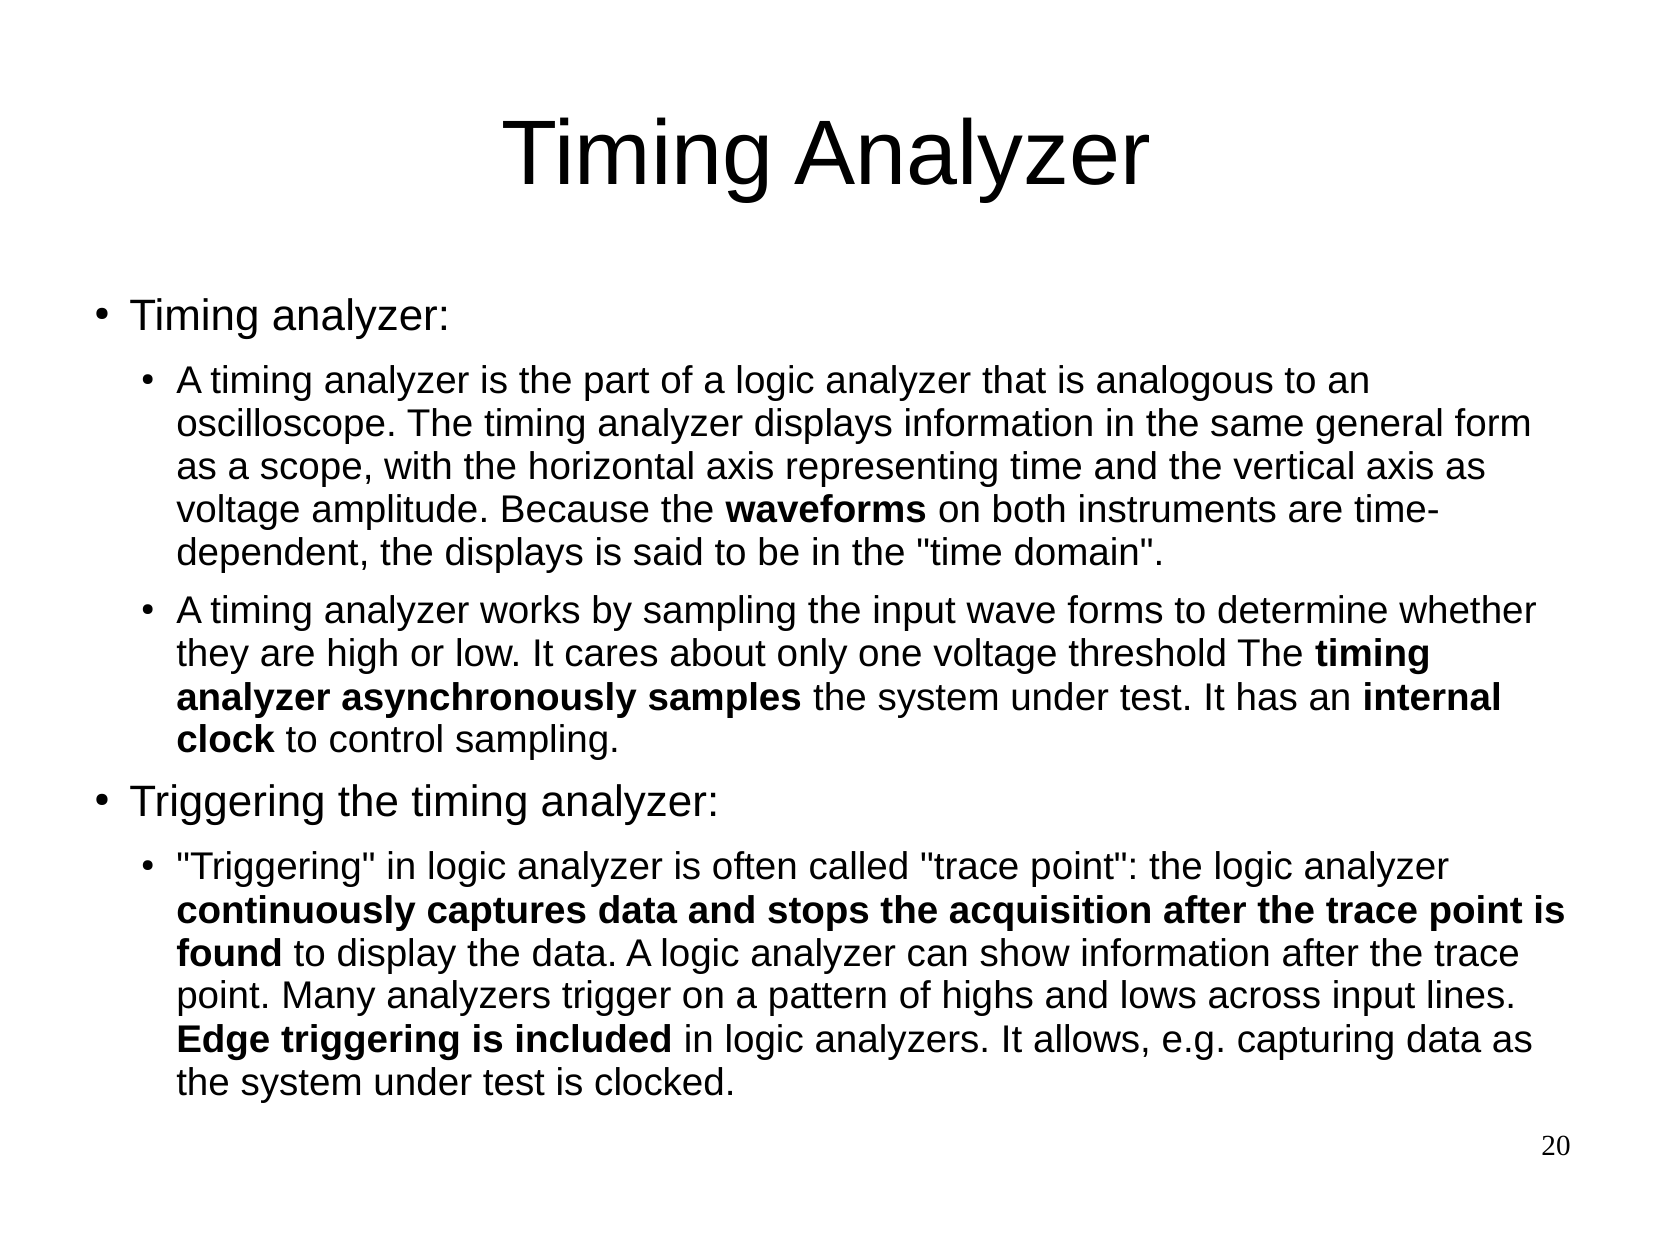

# Timing Analyzer
Timing analyzer:
A timing analyzer is the part of a logic analyzer that is analogous to an oscilloscope. The timing analyzer displays information in the same general form as a scope, with the horizontal axis representing time and the vertical axis as voltage amplitude. Because the waveforms on both instruments are time-dependent, the displays is said to be in the "time domain".
A timing analyzer works by sampling the input wave forms to determine whether they are high or low. It cares about only one voltage threshold The timing analyzer asynchronously samples the system under test. It has an internal clock to control sampling.
Triggering the timing analyzer:
"Triggering" in logic analyzer is often called "trace point": the logic analyzer continuously captures data and stops the acquisition after the trace point is found to display the data. A logic analyzer can show information after the trace point. Many analyzers trigger on a pattern of highs and lows across input lines. Edge triggering is included in logic analyzers. It allows, e.g. capturing data as the system under test is clocked.
20